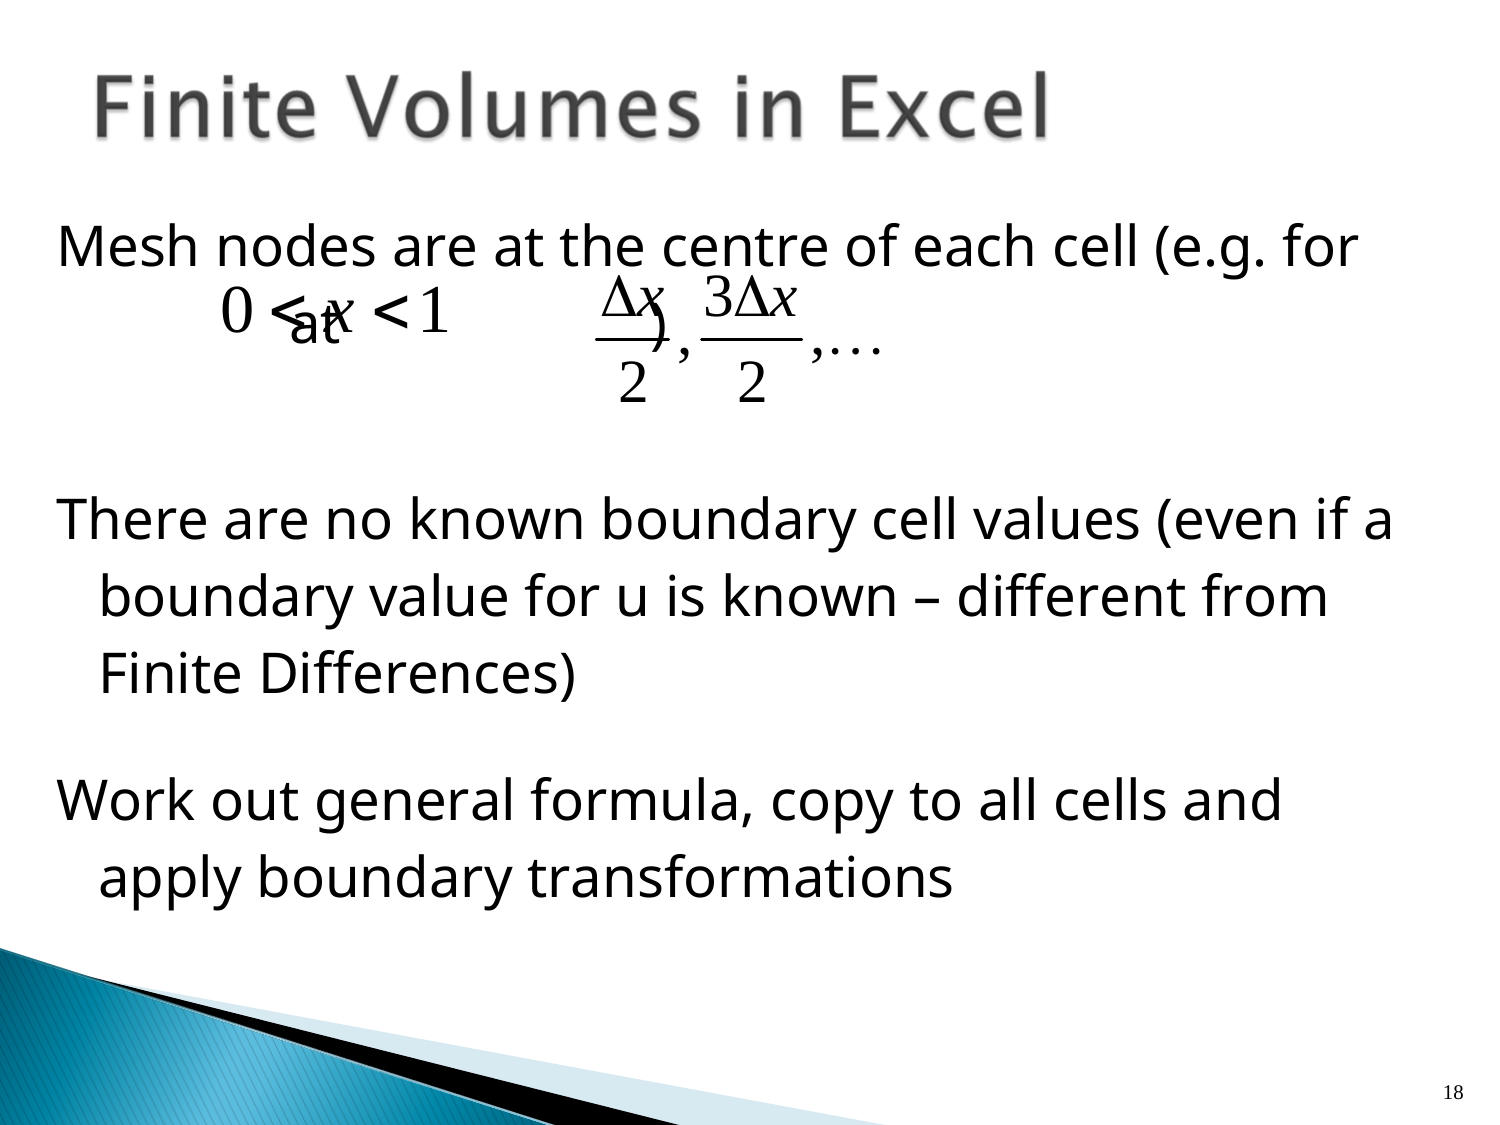

# Mesh nodes are at the centre of each cell (e.g. for at )
There are no known boundary cell values (even if a boundary value for u is known – different from Finite Differences)
Work out general formula, copy to all cells and apply boundary transformations